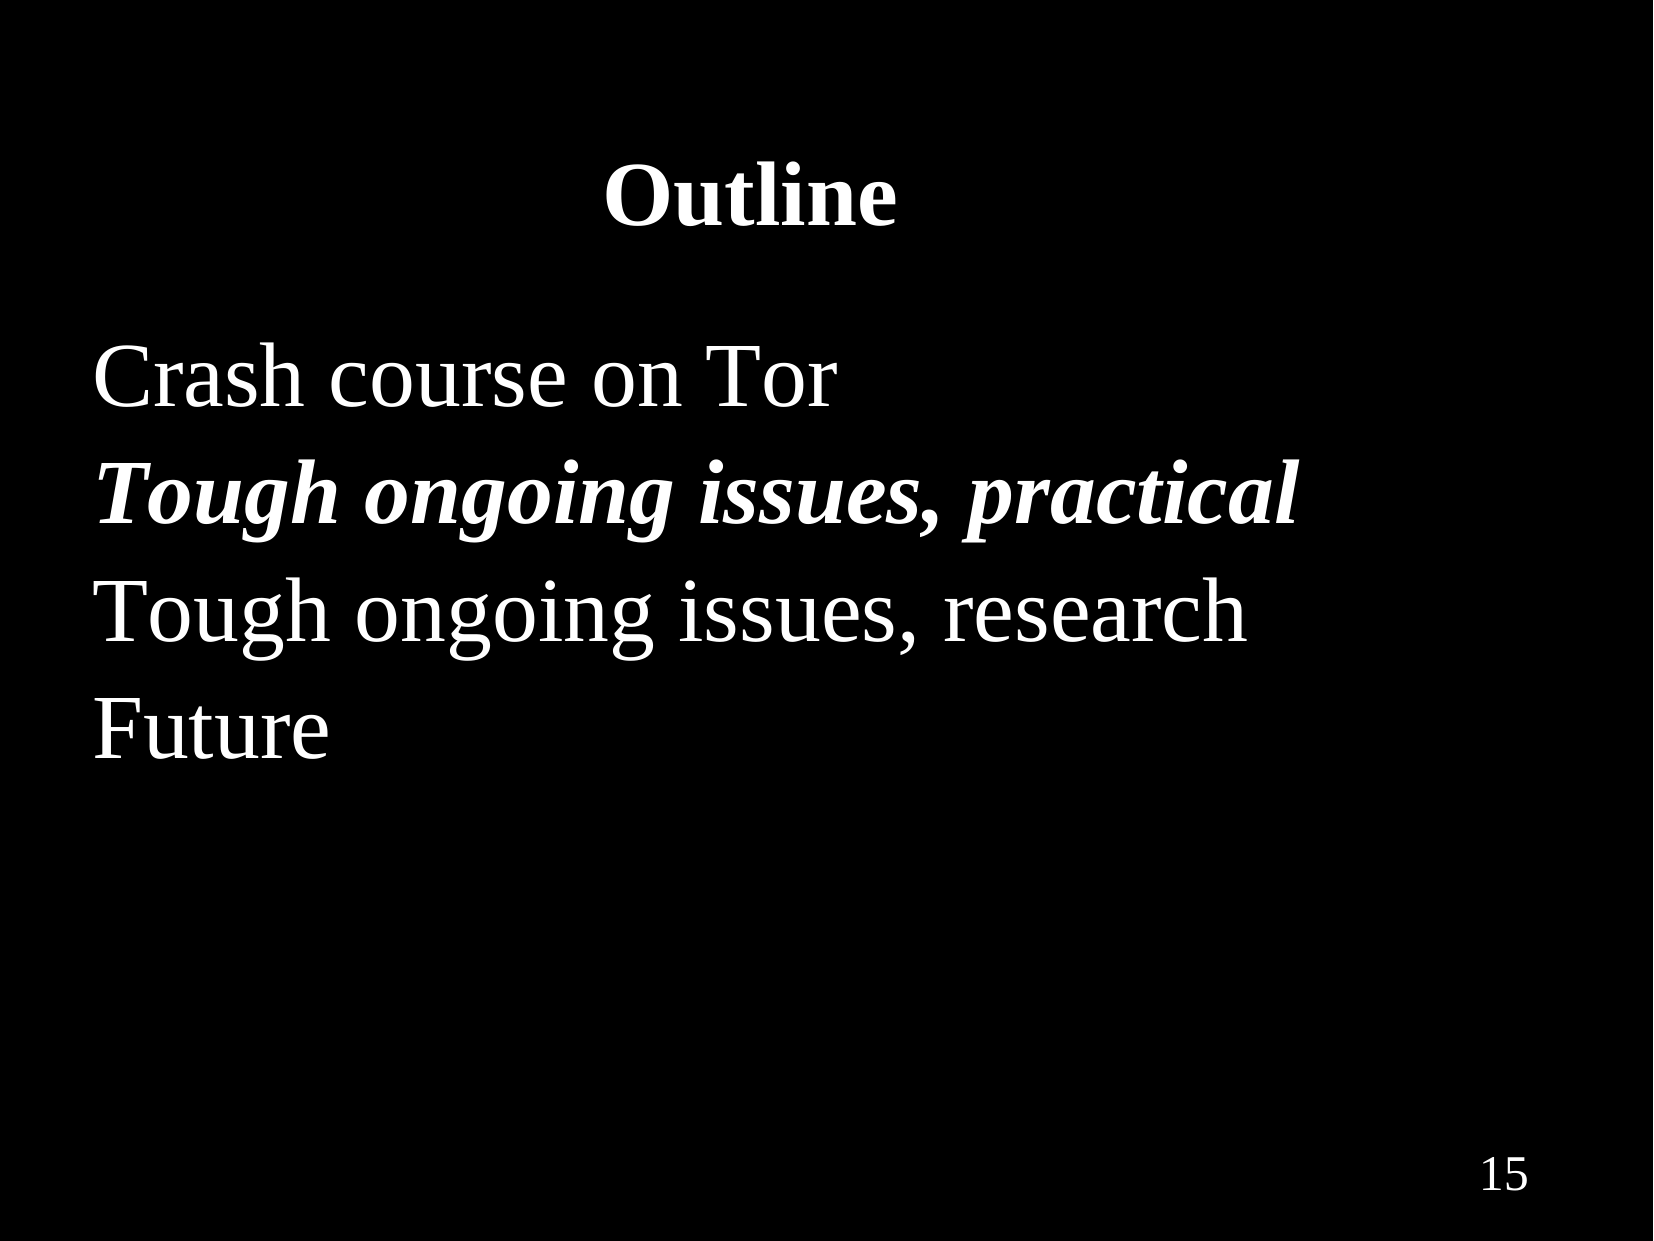

# Outline
Crash course on Tor
Tough ongoing issues, practical
Tough ongoing issues, research
Future